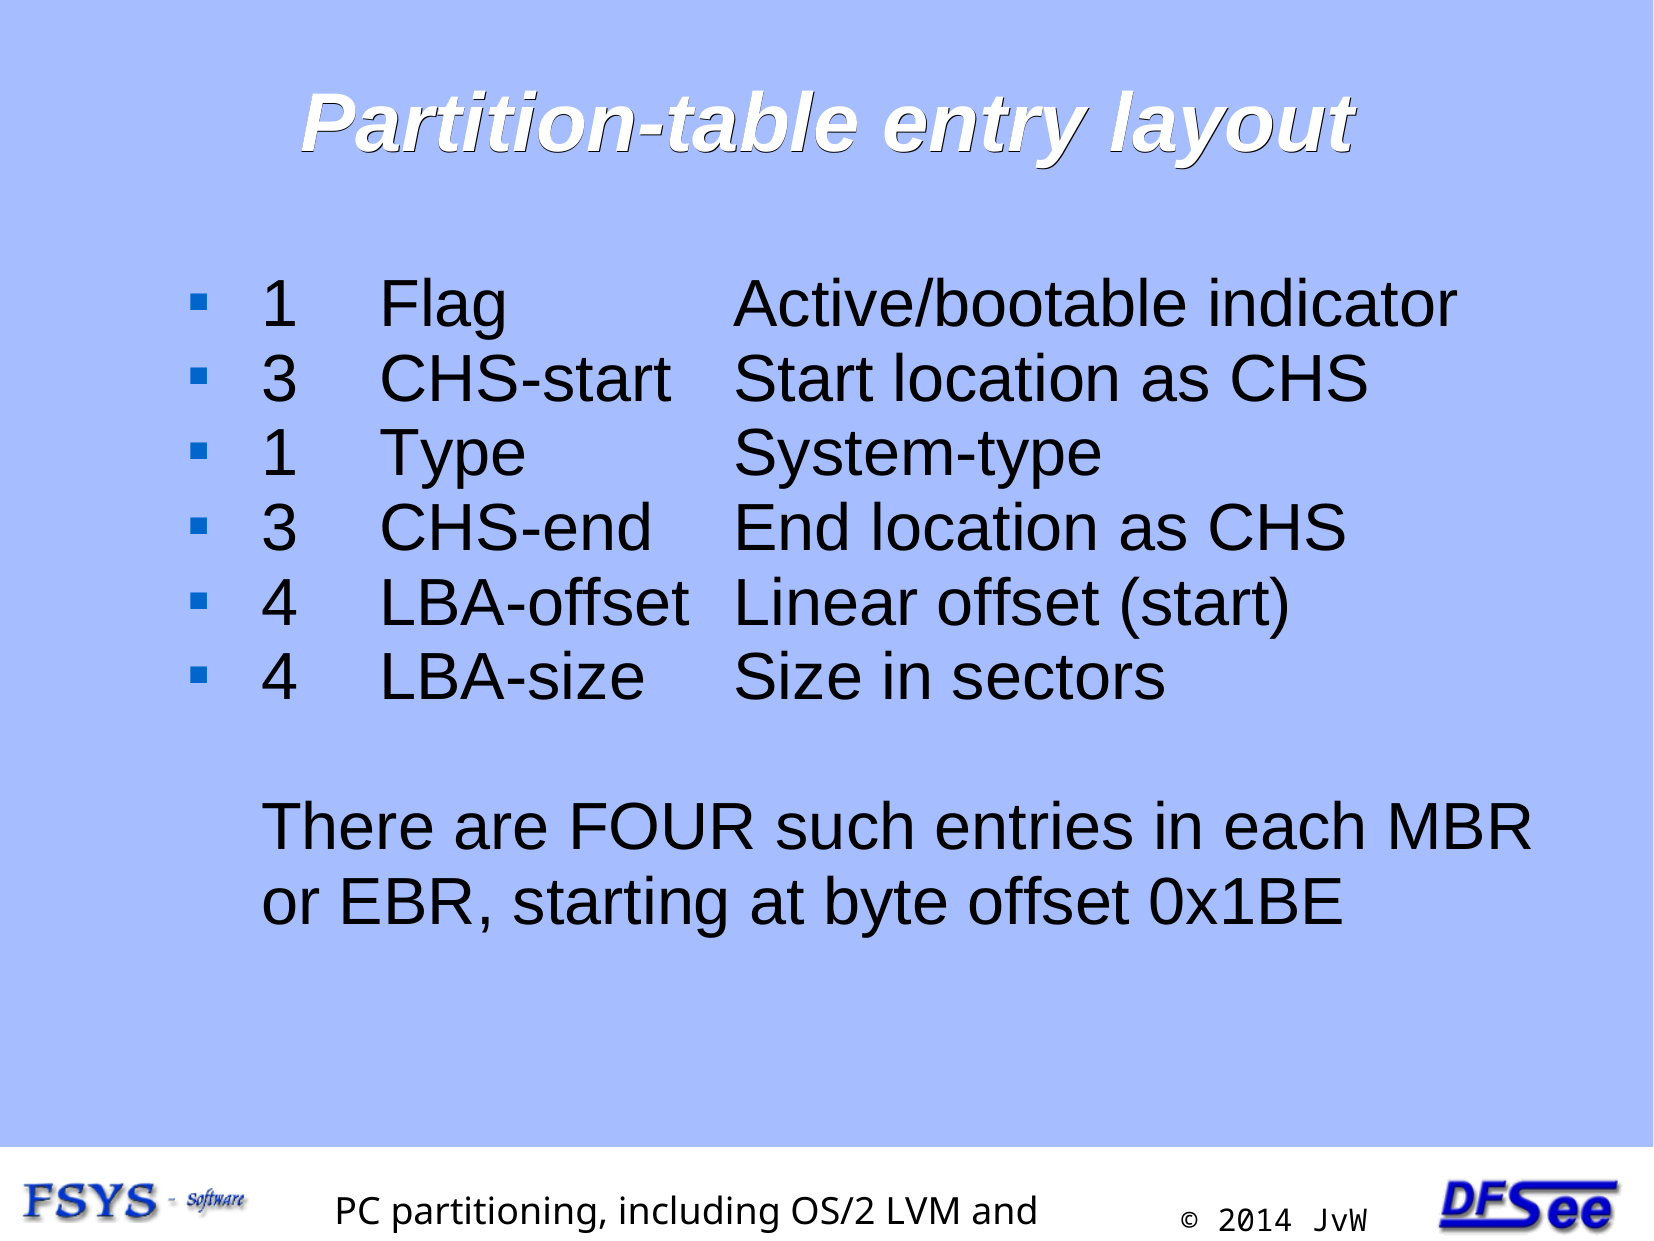

# Partition-table entry layout
1	Flag		Active/bootable indicator
3	CHS-start	Start location as CHS
1	Type		System-type
3	CHS-end	End location as CHS
4	LBA-offset	Linear offset (start)
4	LBA-size	Size in sectors
There are FOUR such entries in each MBR or EBR, starting at byte offset 0x1BE